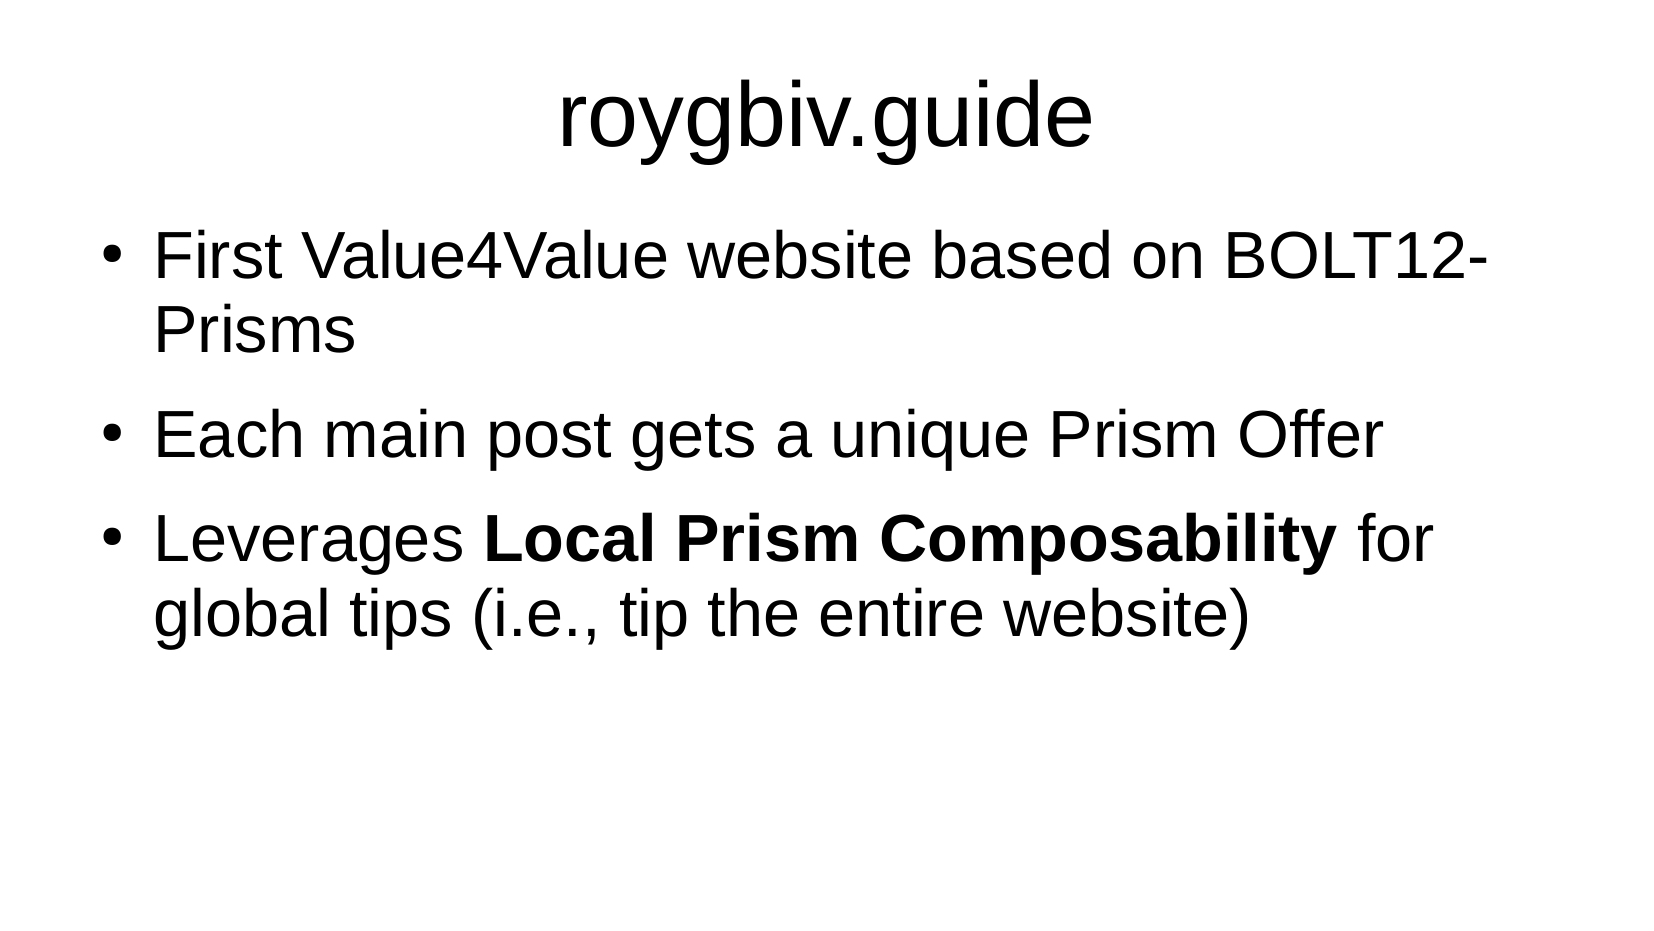

# roygbiv.guide
First Value4Value website based on BOLT12-Prisms
Each main post gets a unique Prism Offer
Leverages Local Prism Composability for global tips (i.e., tip the entire website)